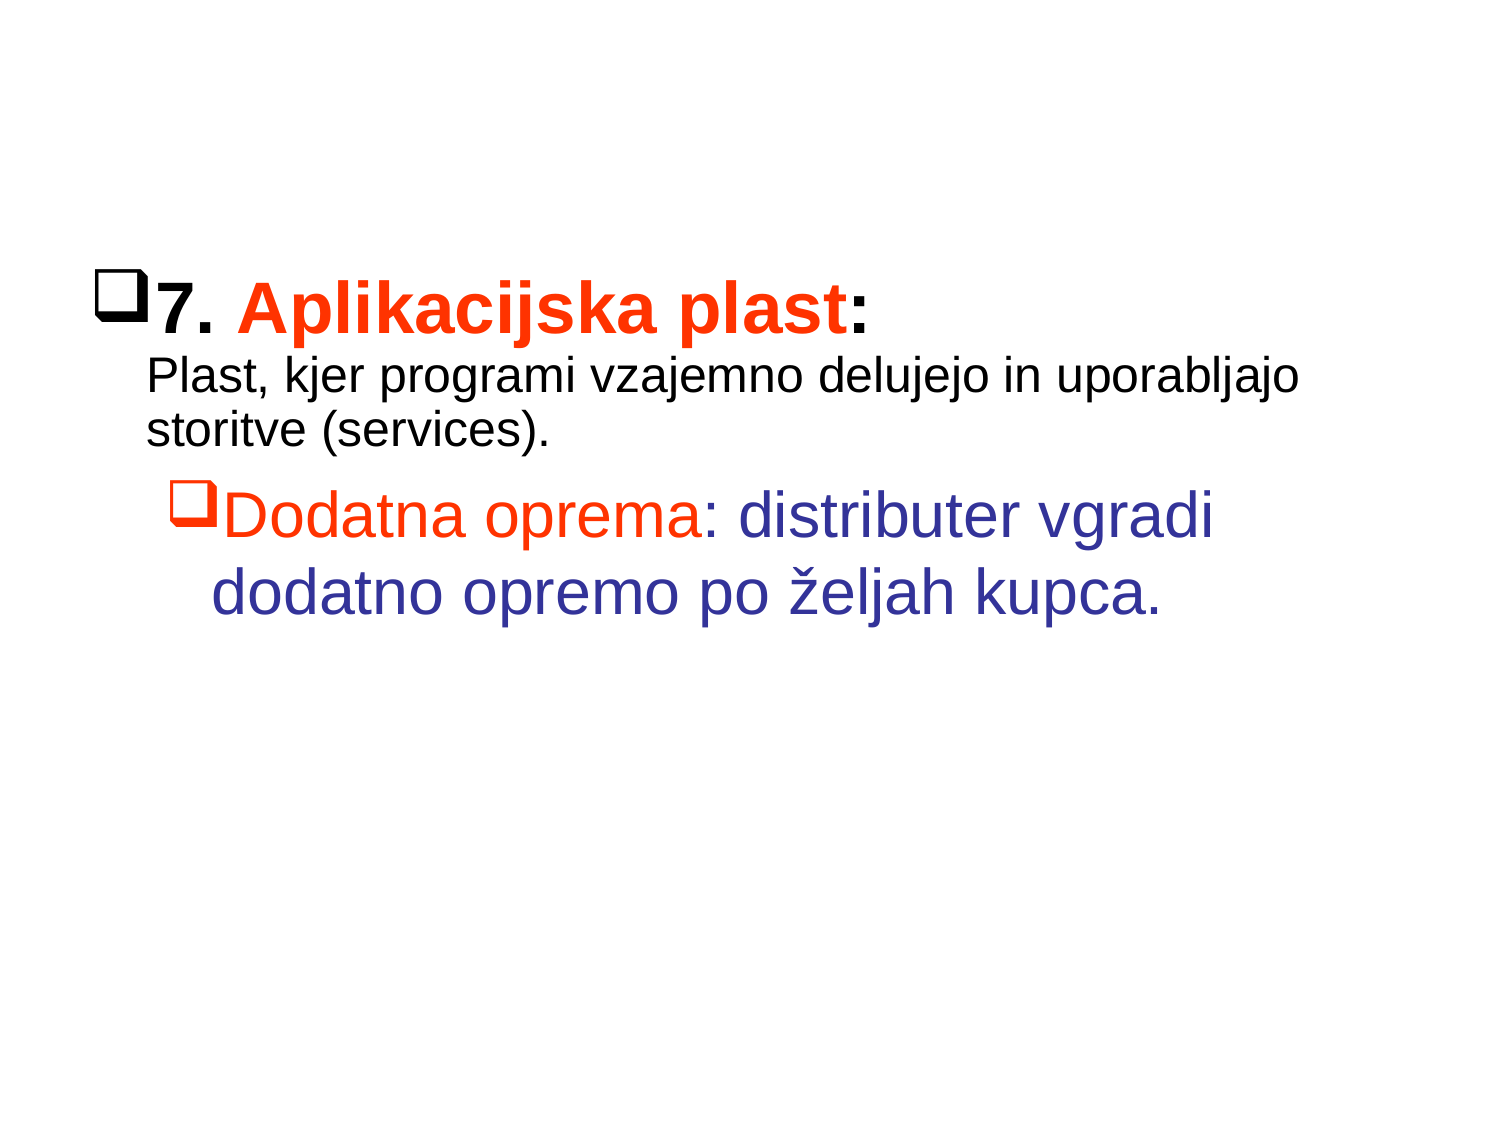

#
7. Aplikacijska plast:
Plast, kjer programi vzajemno delujejo in uporabljajo storitve (services).
Dodatna oprema: distributer vgradi dodatno opremo po željah kupca.